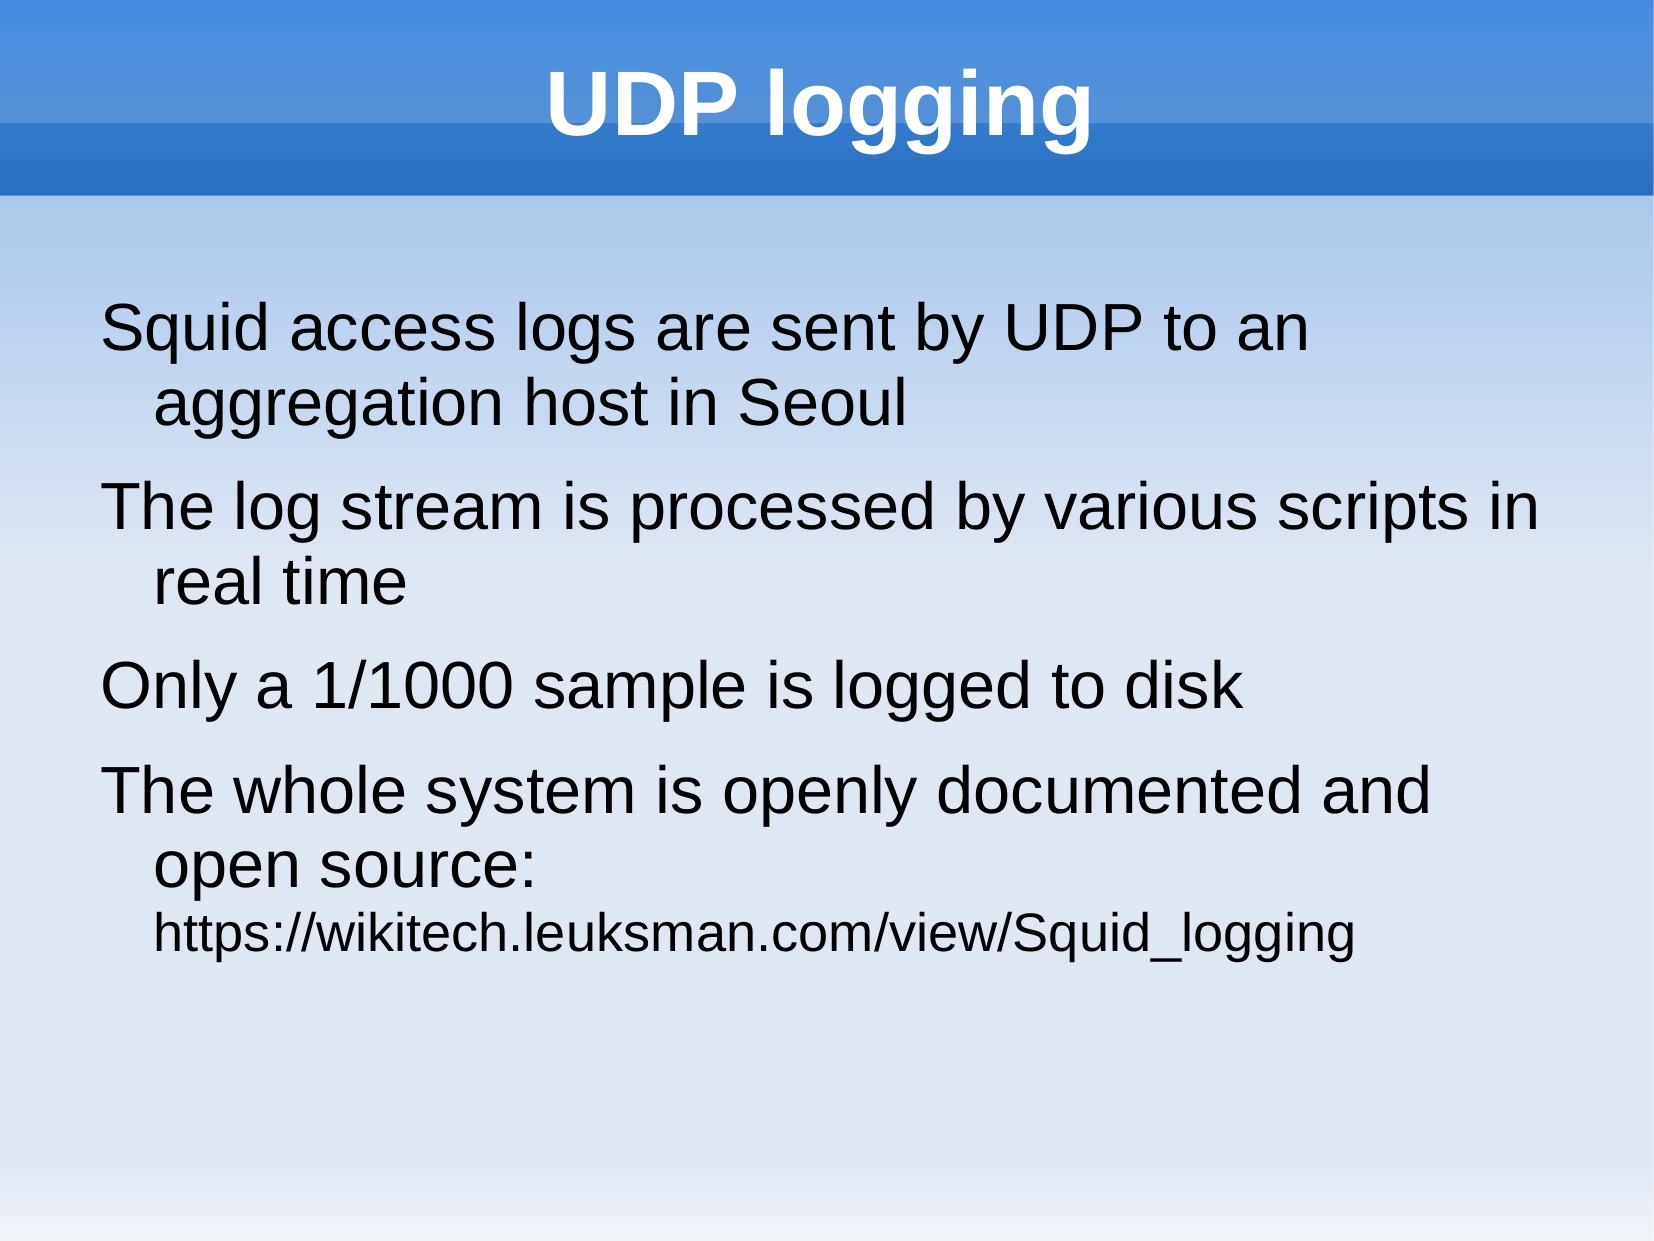

# UDP logging
Squid access logs are sent by UDP to an aggregation host in Seoul
The log stream is processed by various scripts in real time
Only a 1/1000 sample is logged to disk
The whole system is openly documented and open source: https://wikitech.leuksman.com/view/Squid_logging